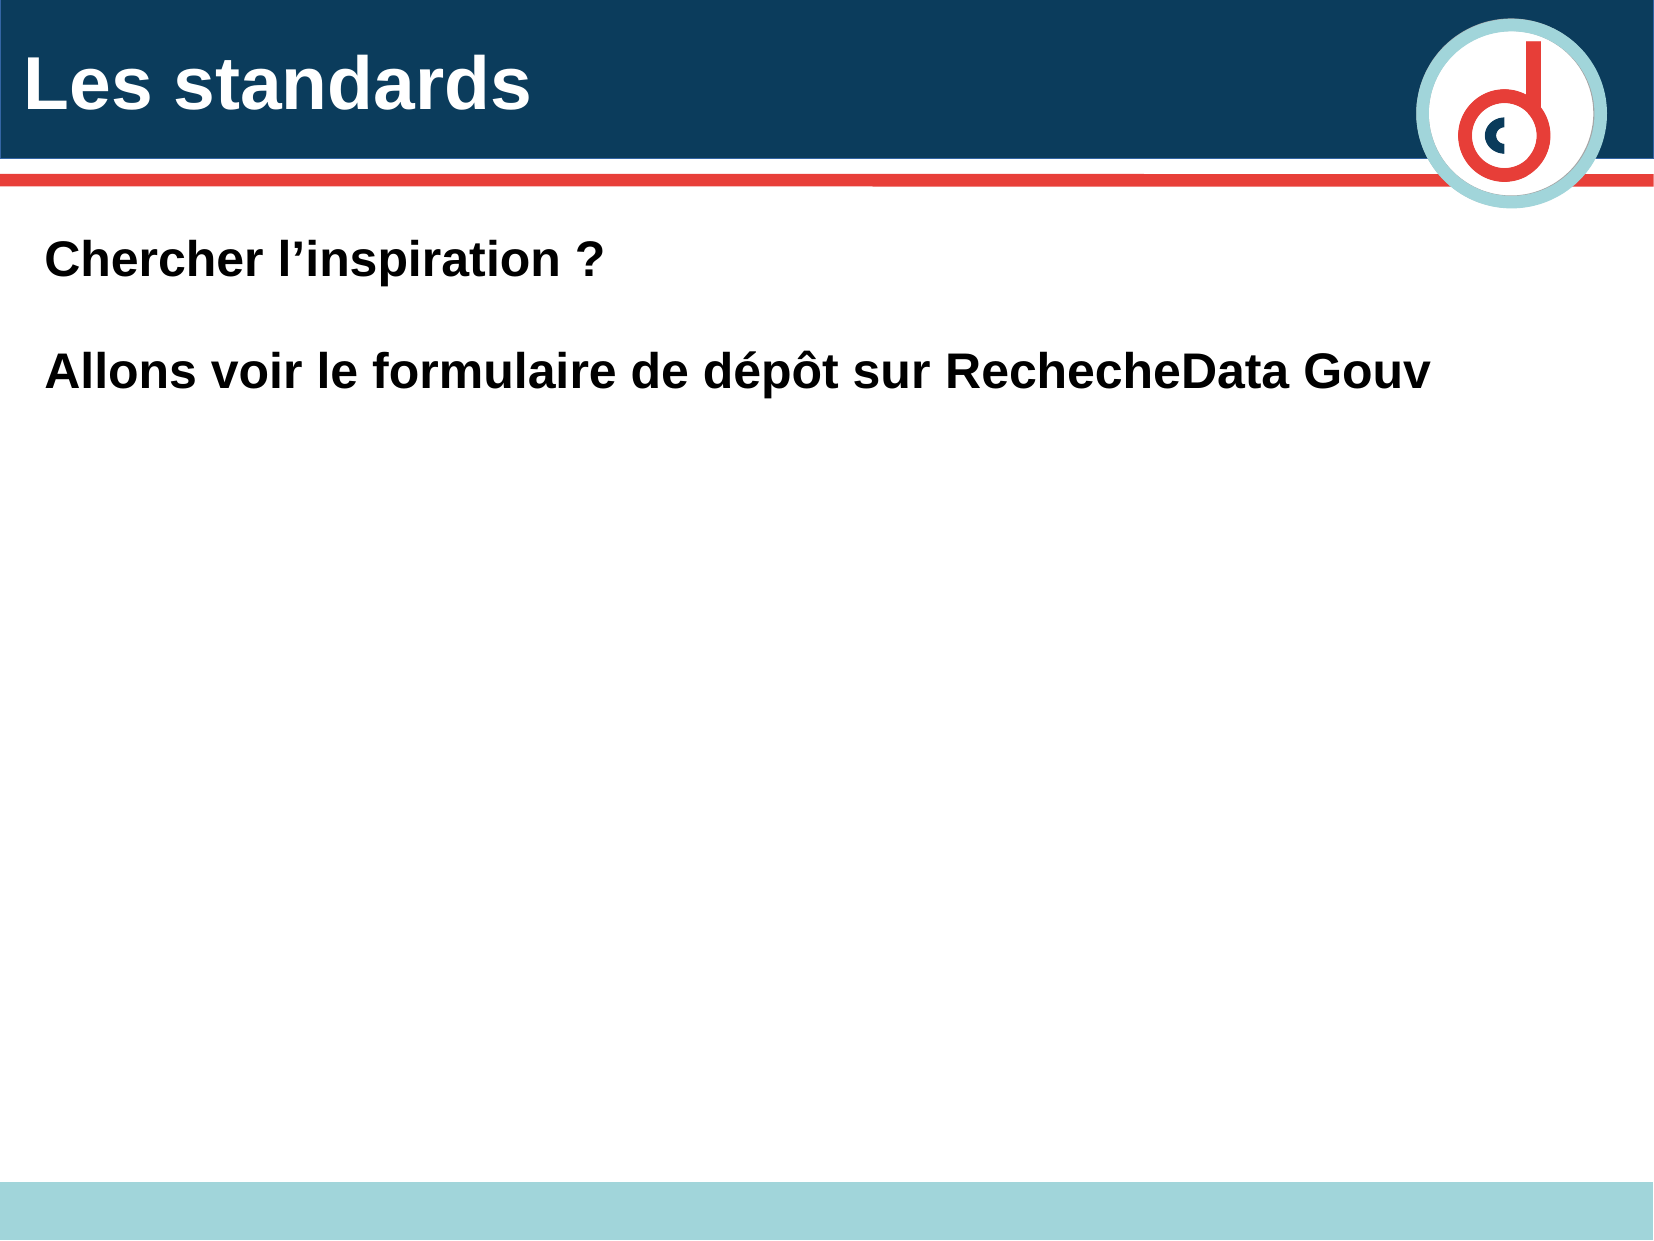

# Les standards
Chercher l’inspiration ?
Allons voir le formulaire de dépôt sur RechecheData Gouv